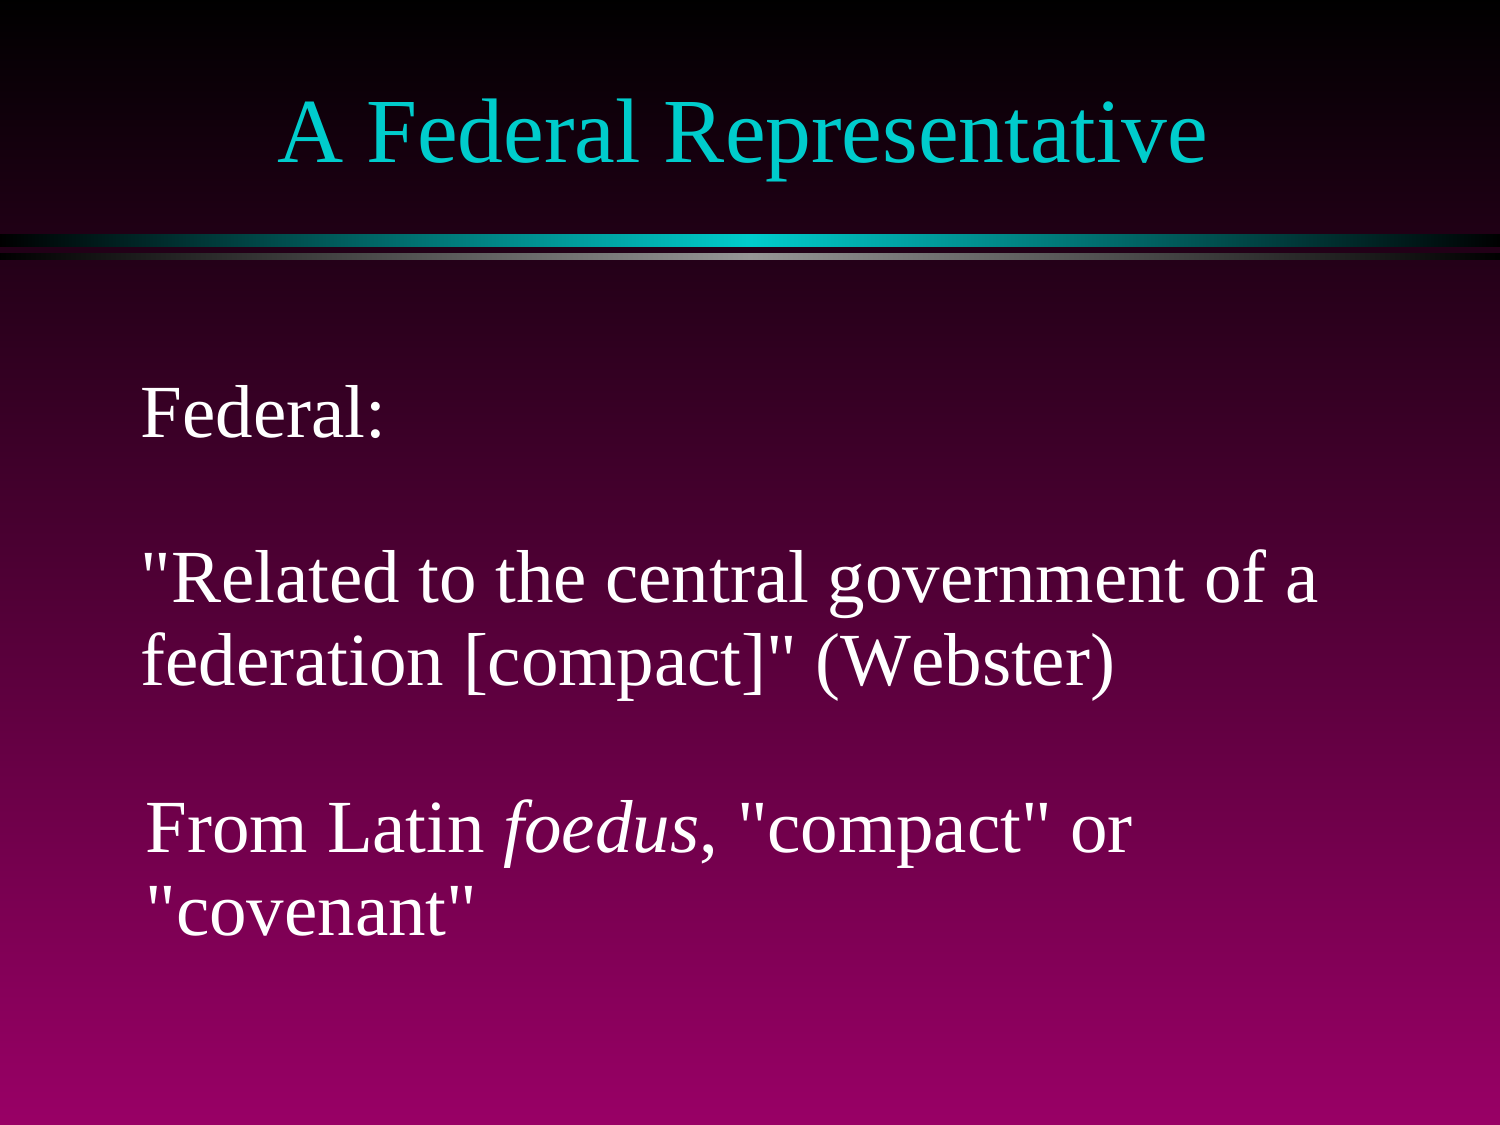

# A Federal Representative
Federal:
"Related to the central government of a federation [compact]" (Webster)
From Latin foedus, "compact" or "covenant"